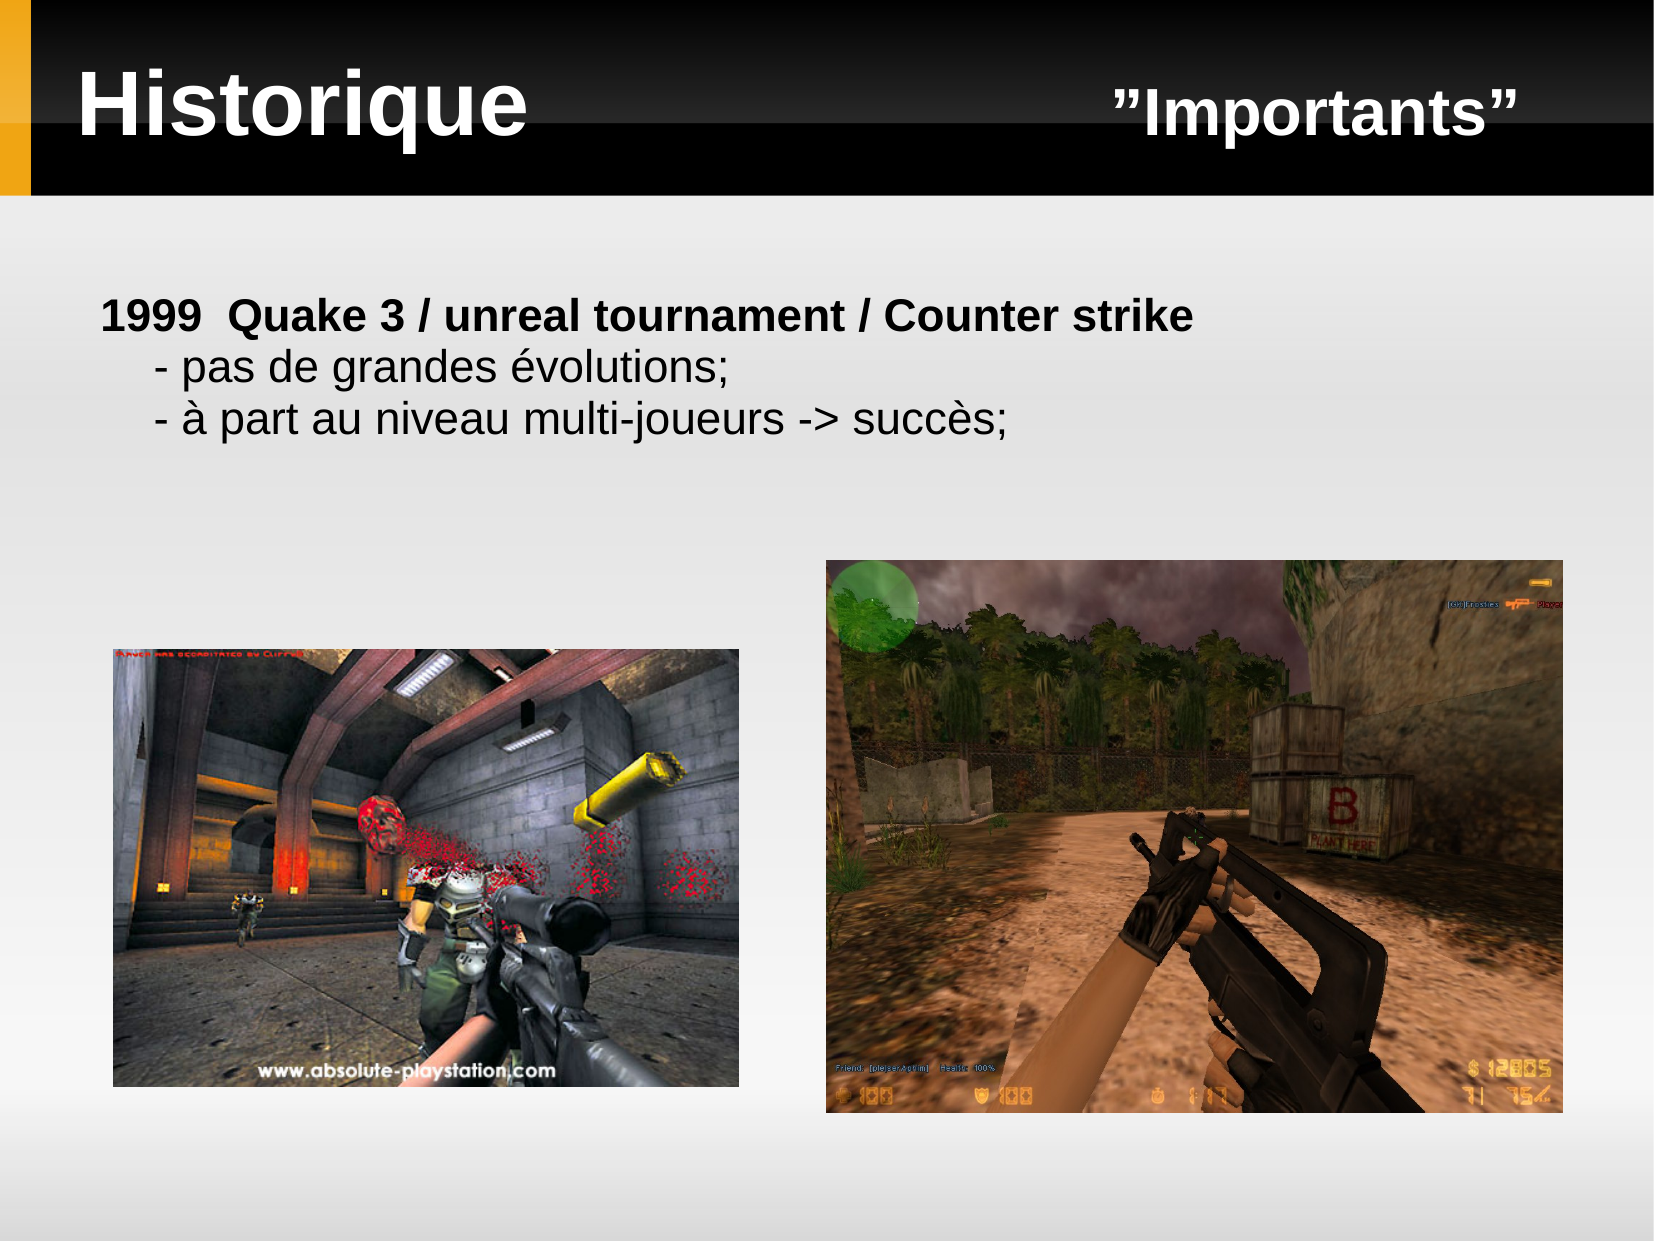

# Historique								”Importants”
1999	Quake 3 / unreal tournament / Counter strike
- pas de grandes évolutions;
- à part au niveau multi-joueurs -> succès;